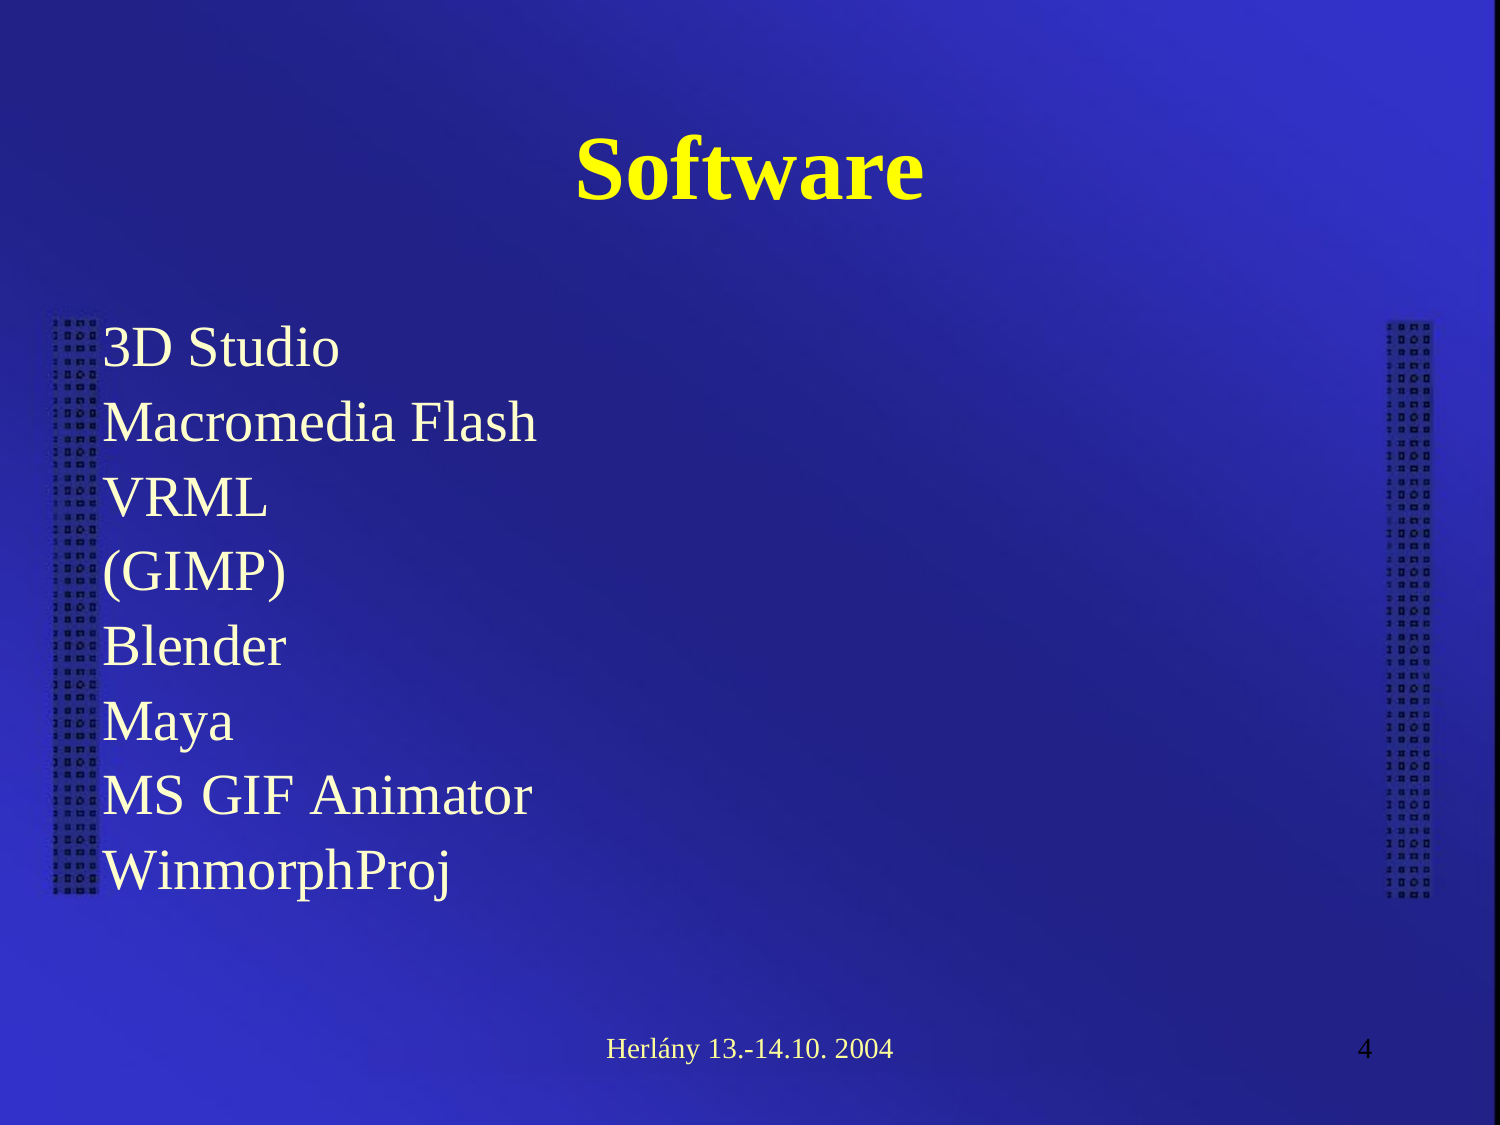

# Software
3D Studio
Macromedia Flash
VRML
(GIMP)
Blender
Maya
MS GIF Animator
WinmorphProj
Herlány 13.-14.10. 2004